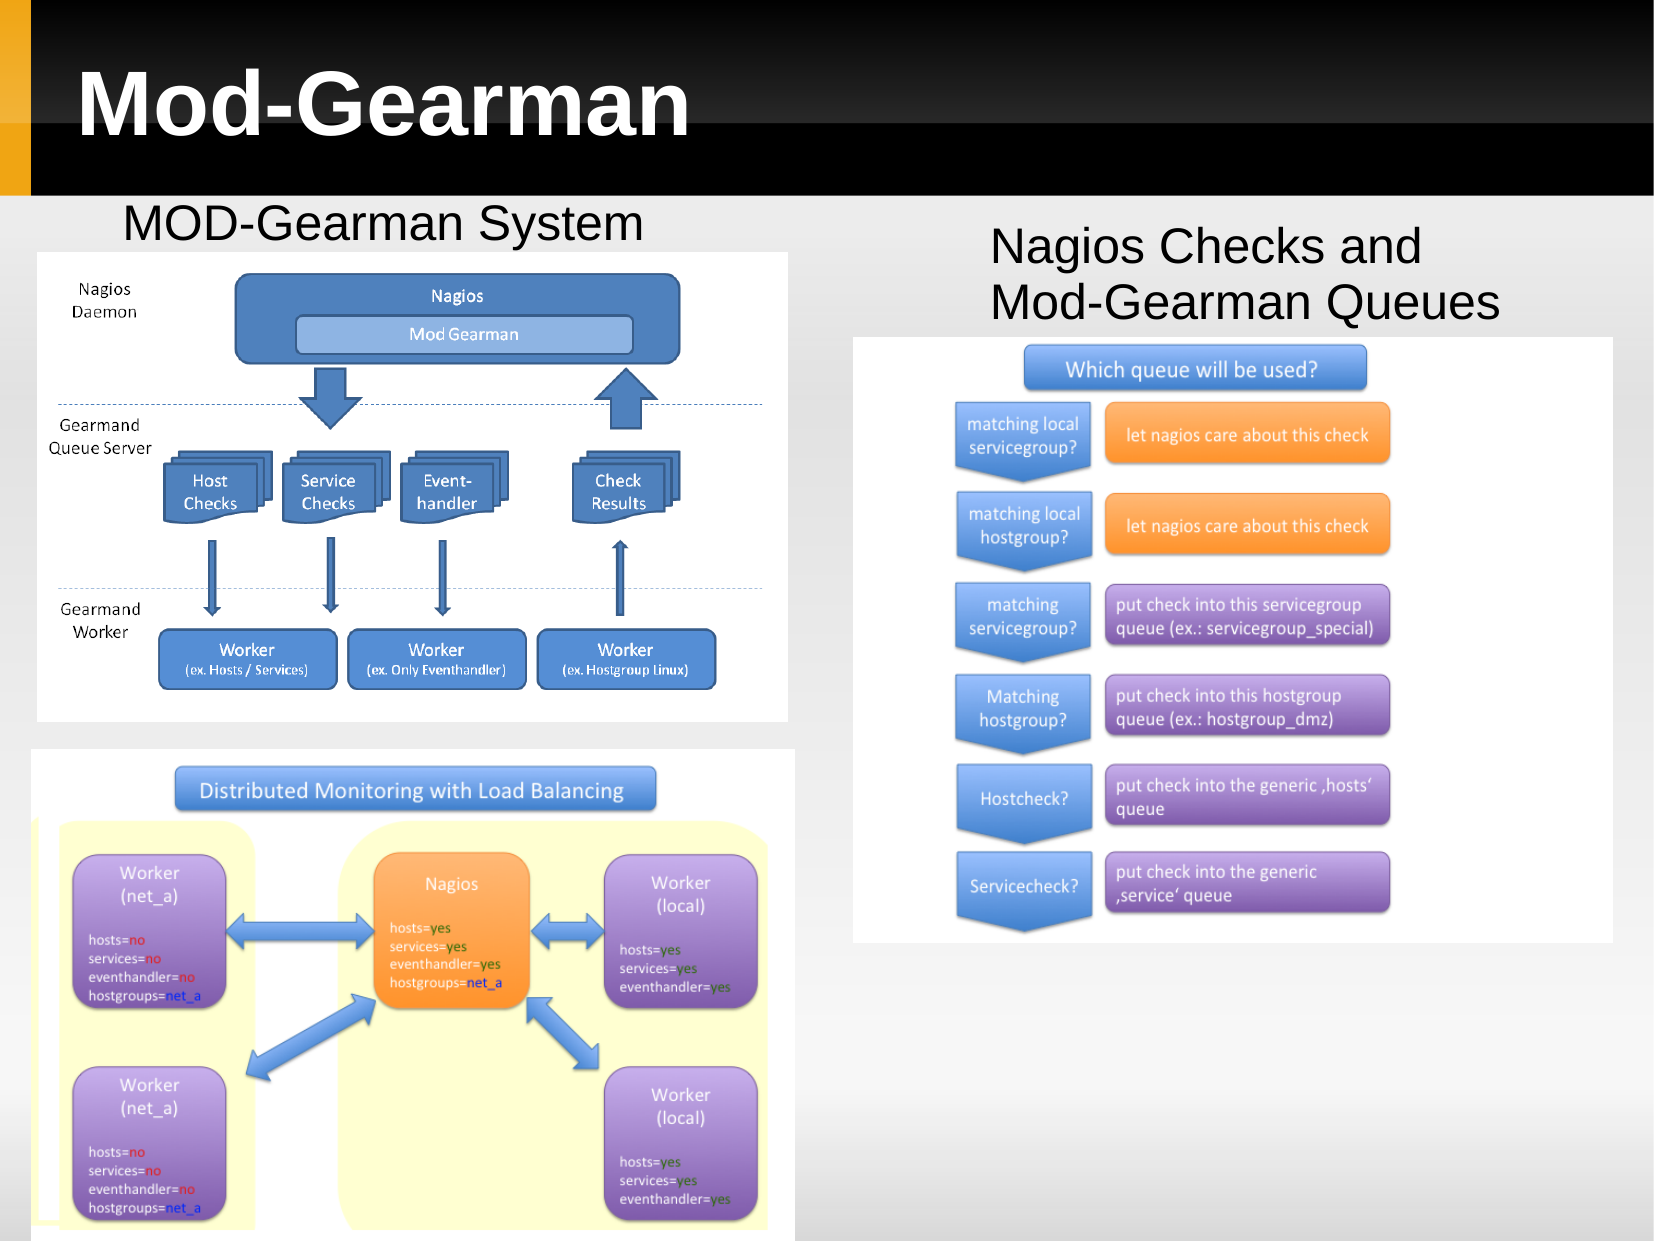

# Mod-Gearman
 MOD-Gearman System
Nagios Checks and
Mod-Gearman Queues